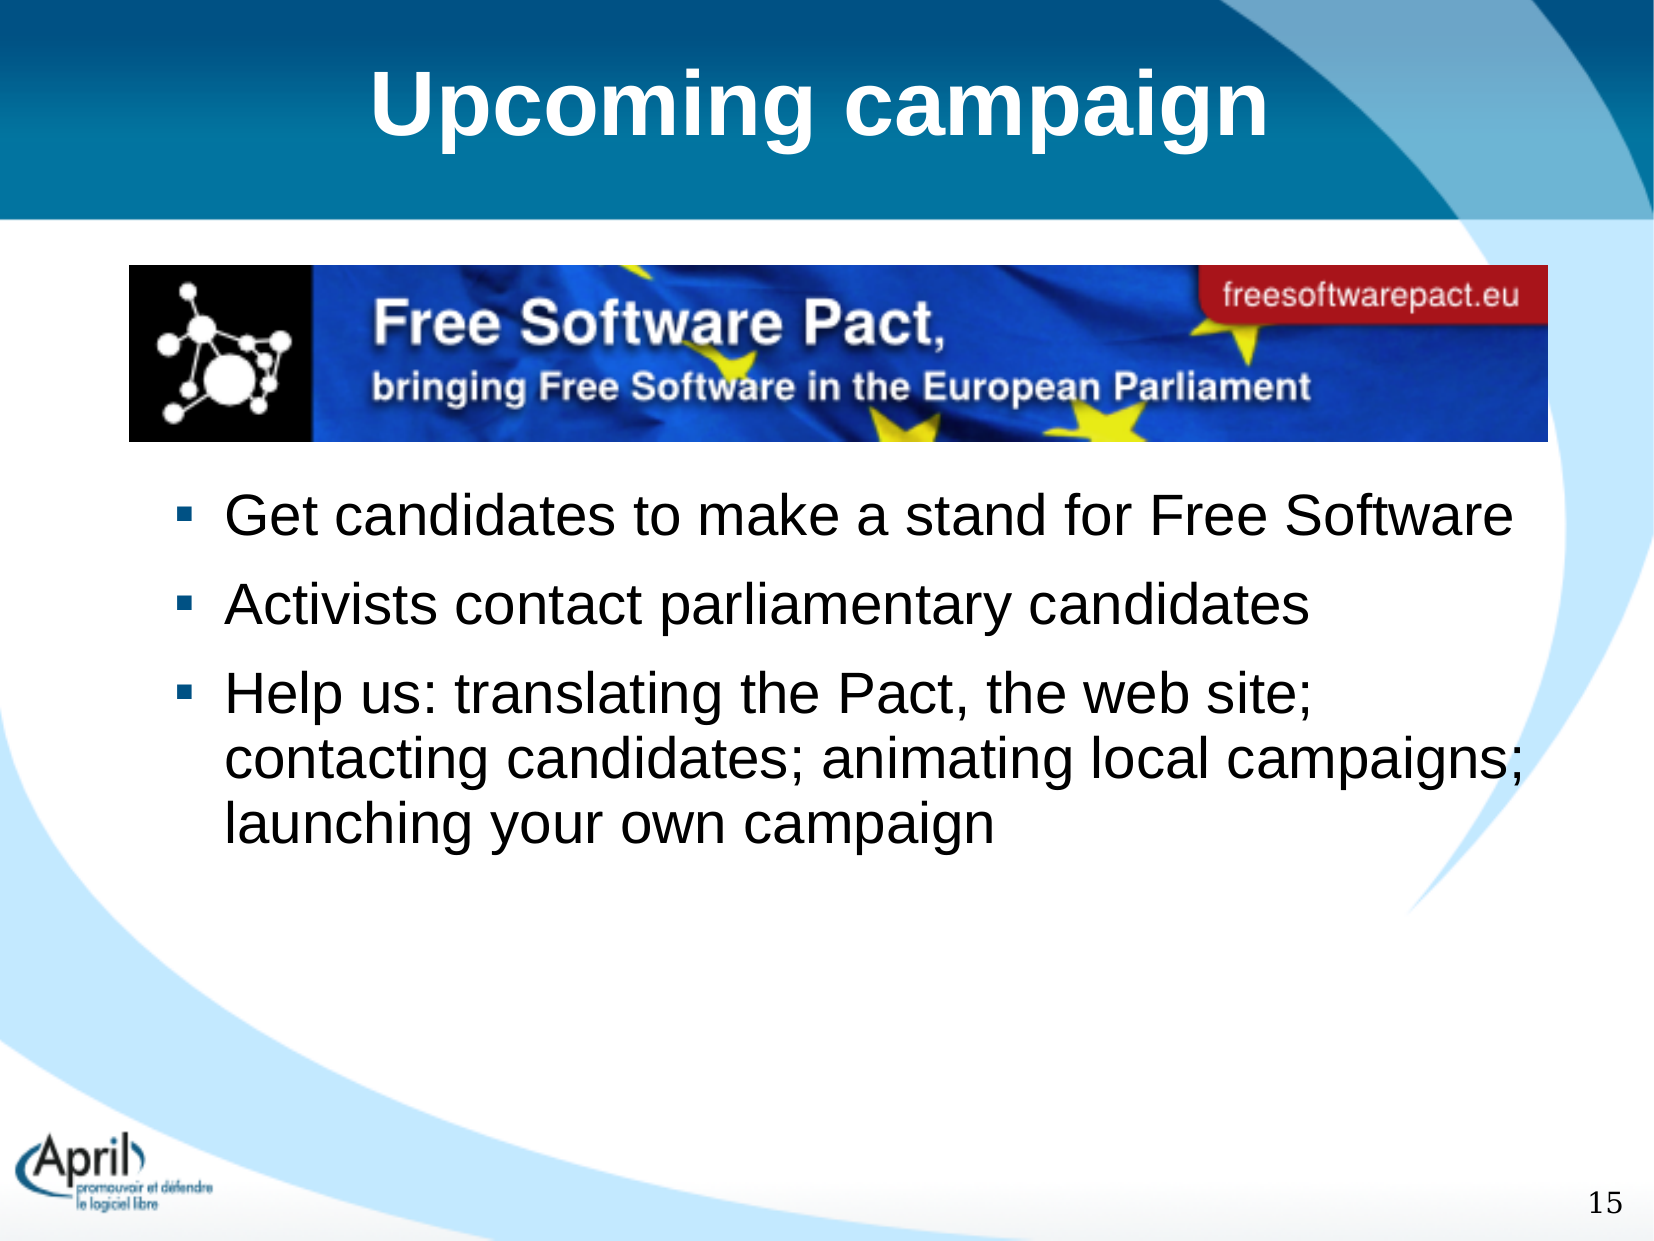

# Upcoming campaign
Get candidates to make a stand for Free Software
Activists contact parliamentary candidates
Help us: translating the Pact, the web site; contacting candidates; animating local campaigns; launching your own campaign
15